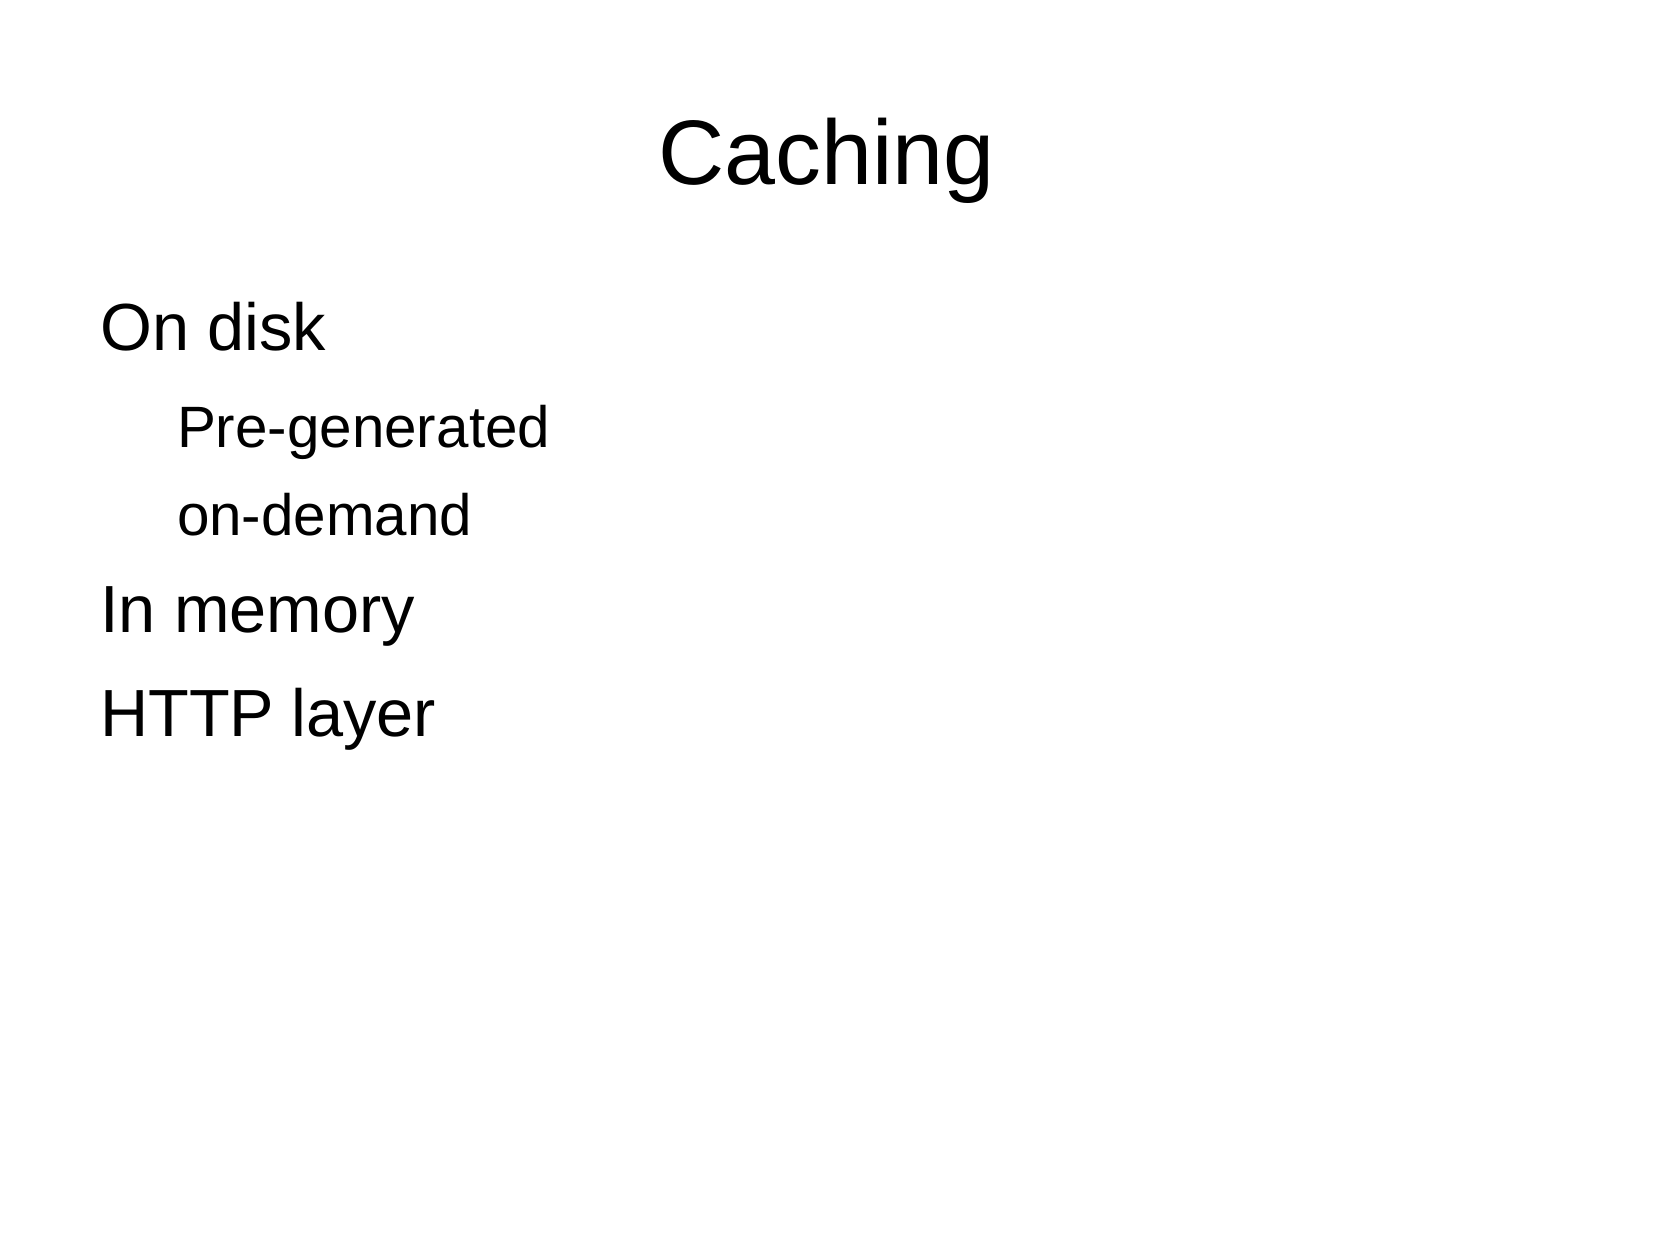

# Caching
On disk
Pre-generated
on-demand
In memory
HTTP layer